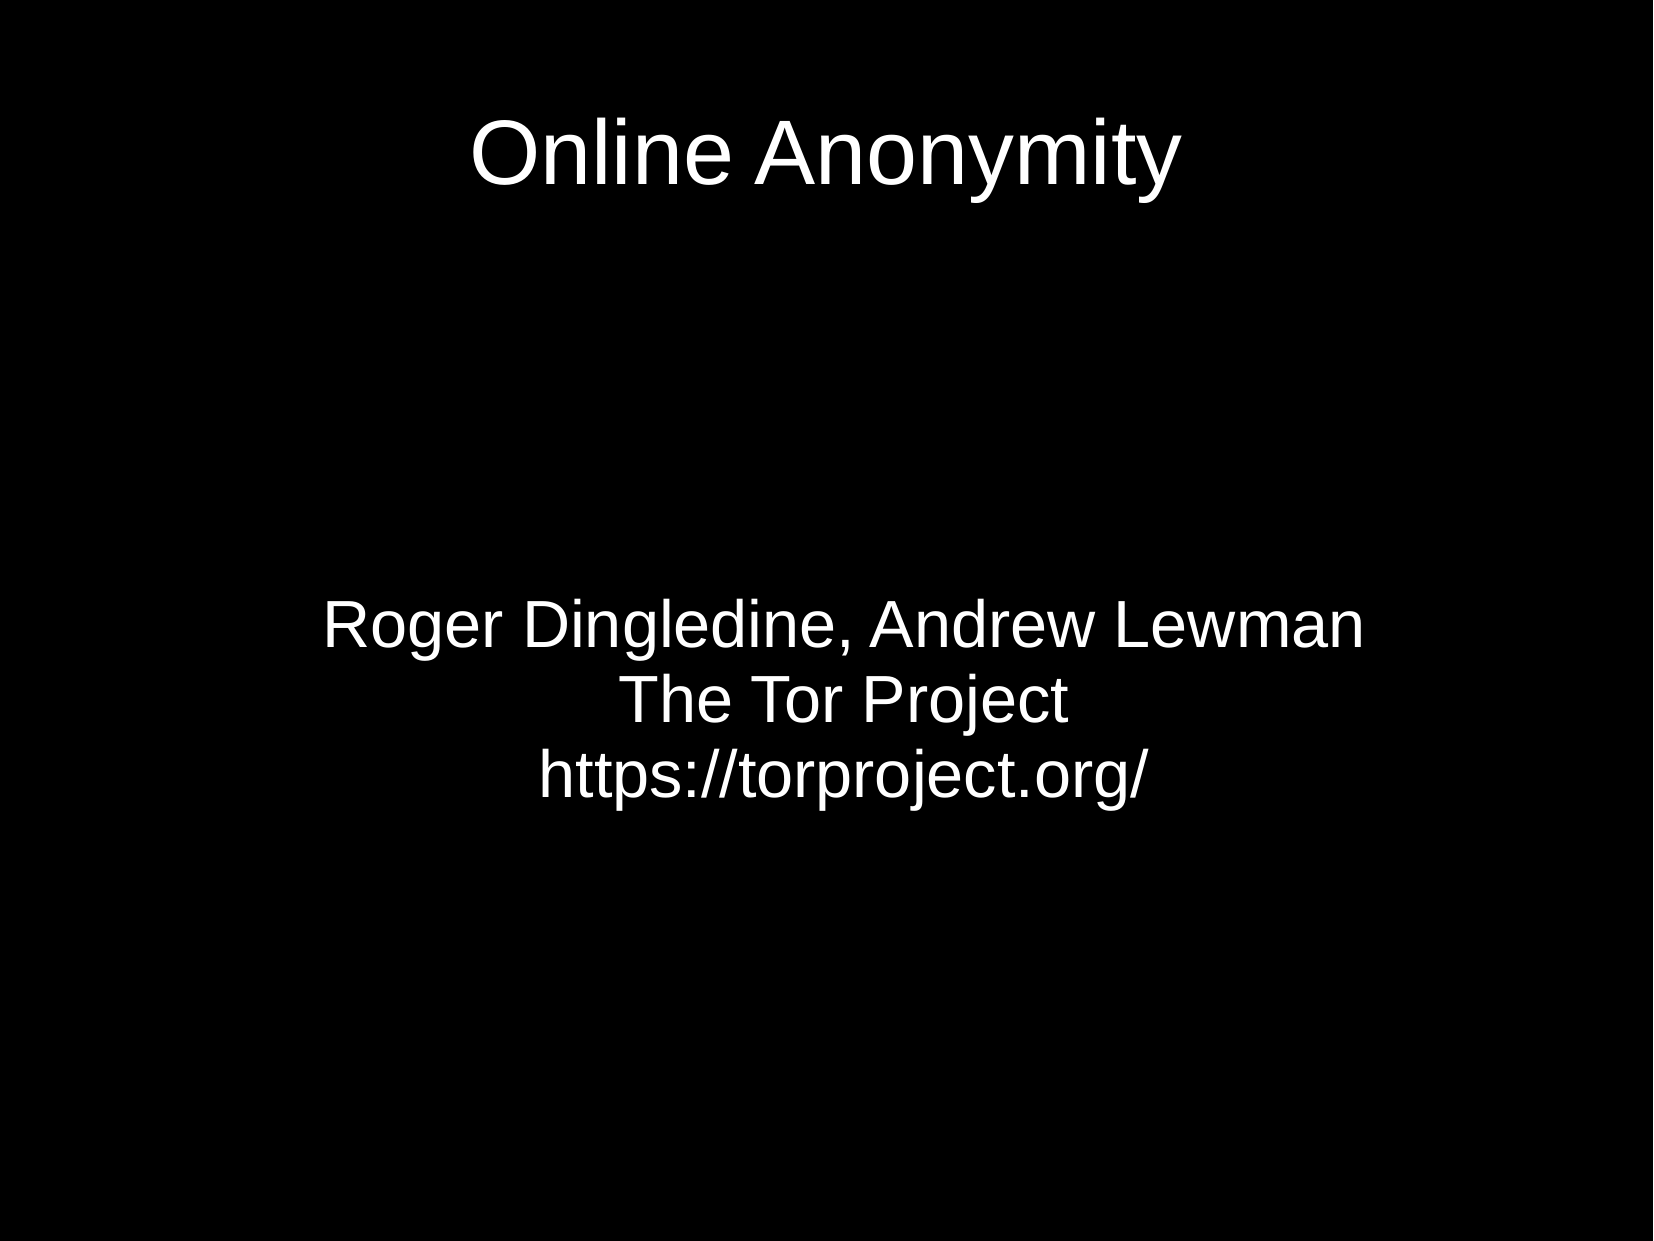

# Online Anonymity
Roger Dingledine, Andrew Lewman
The Tor Project
https://torproject.org/